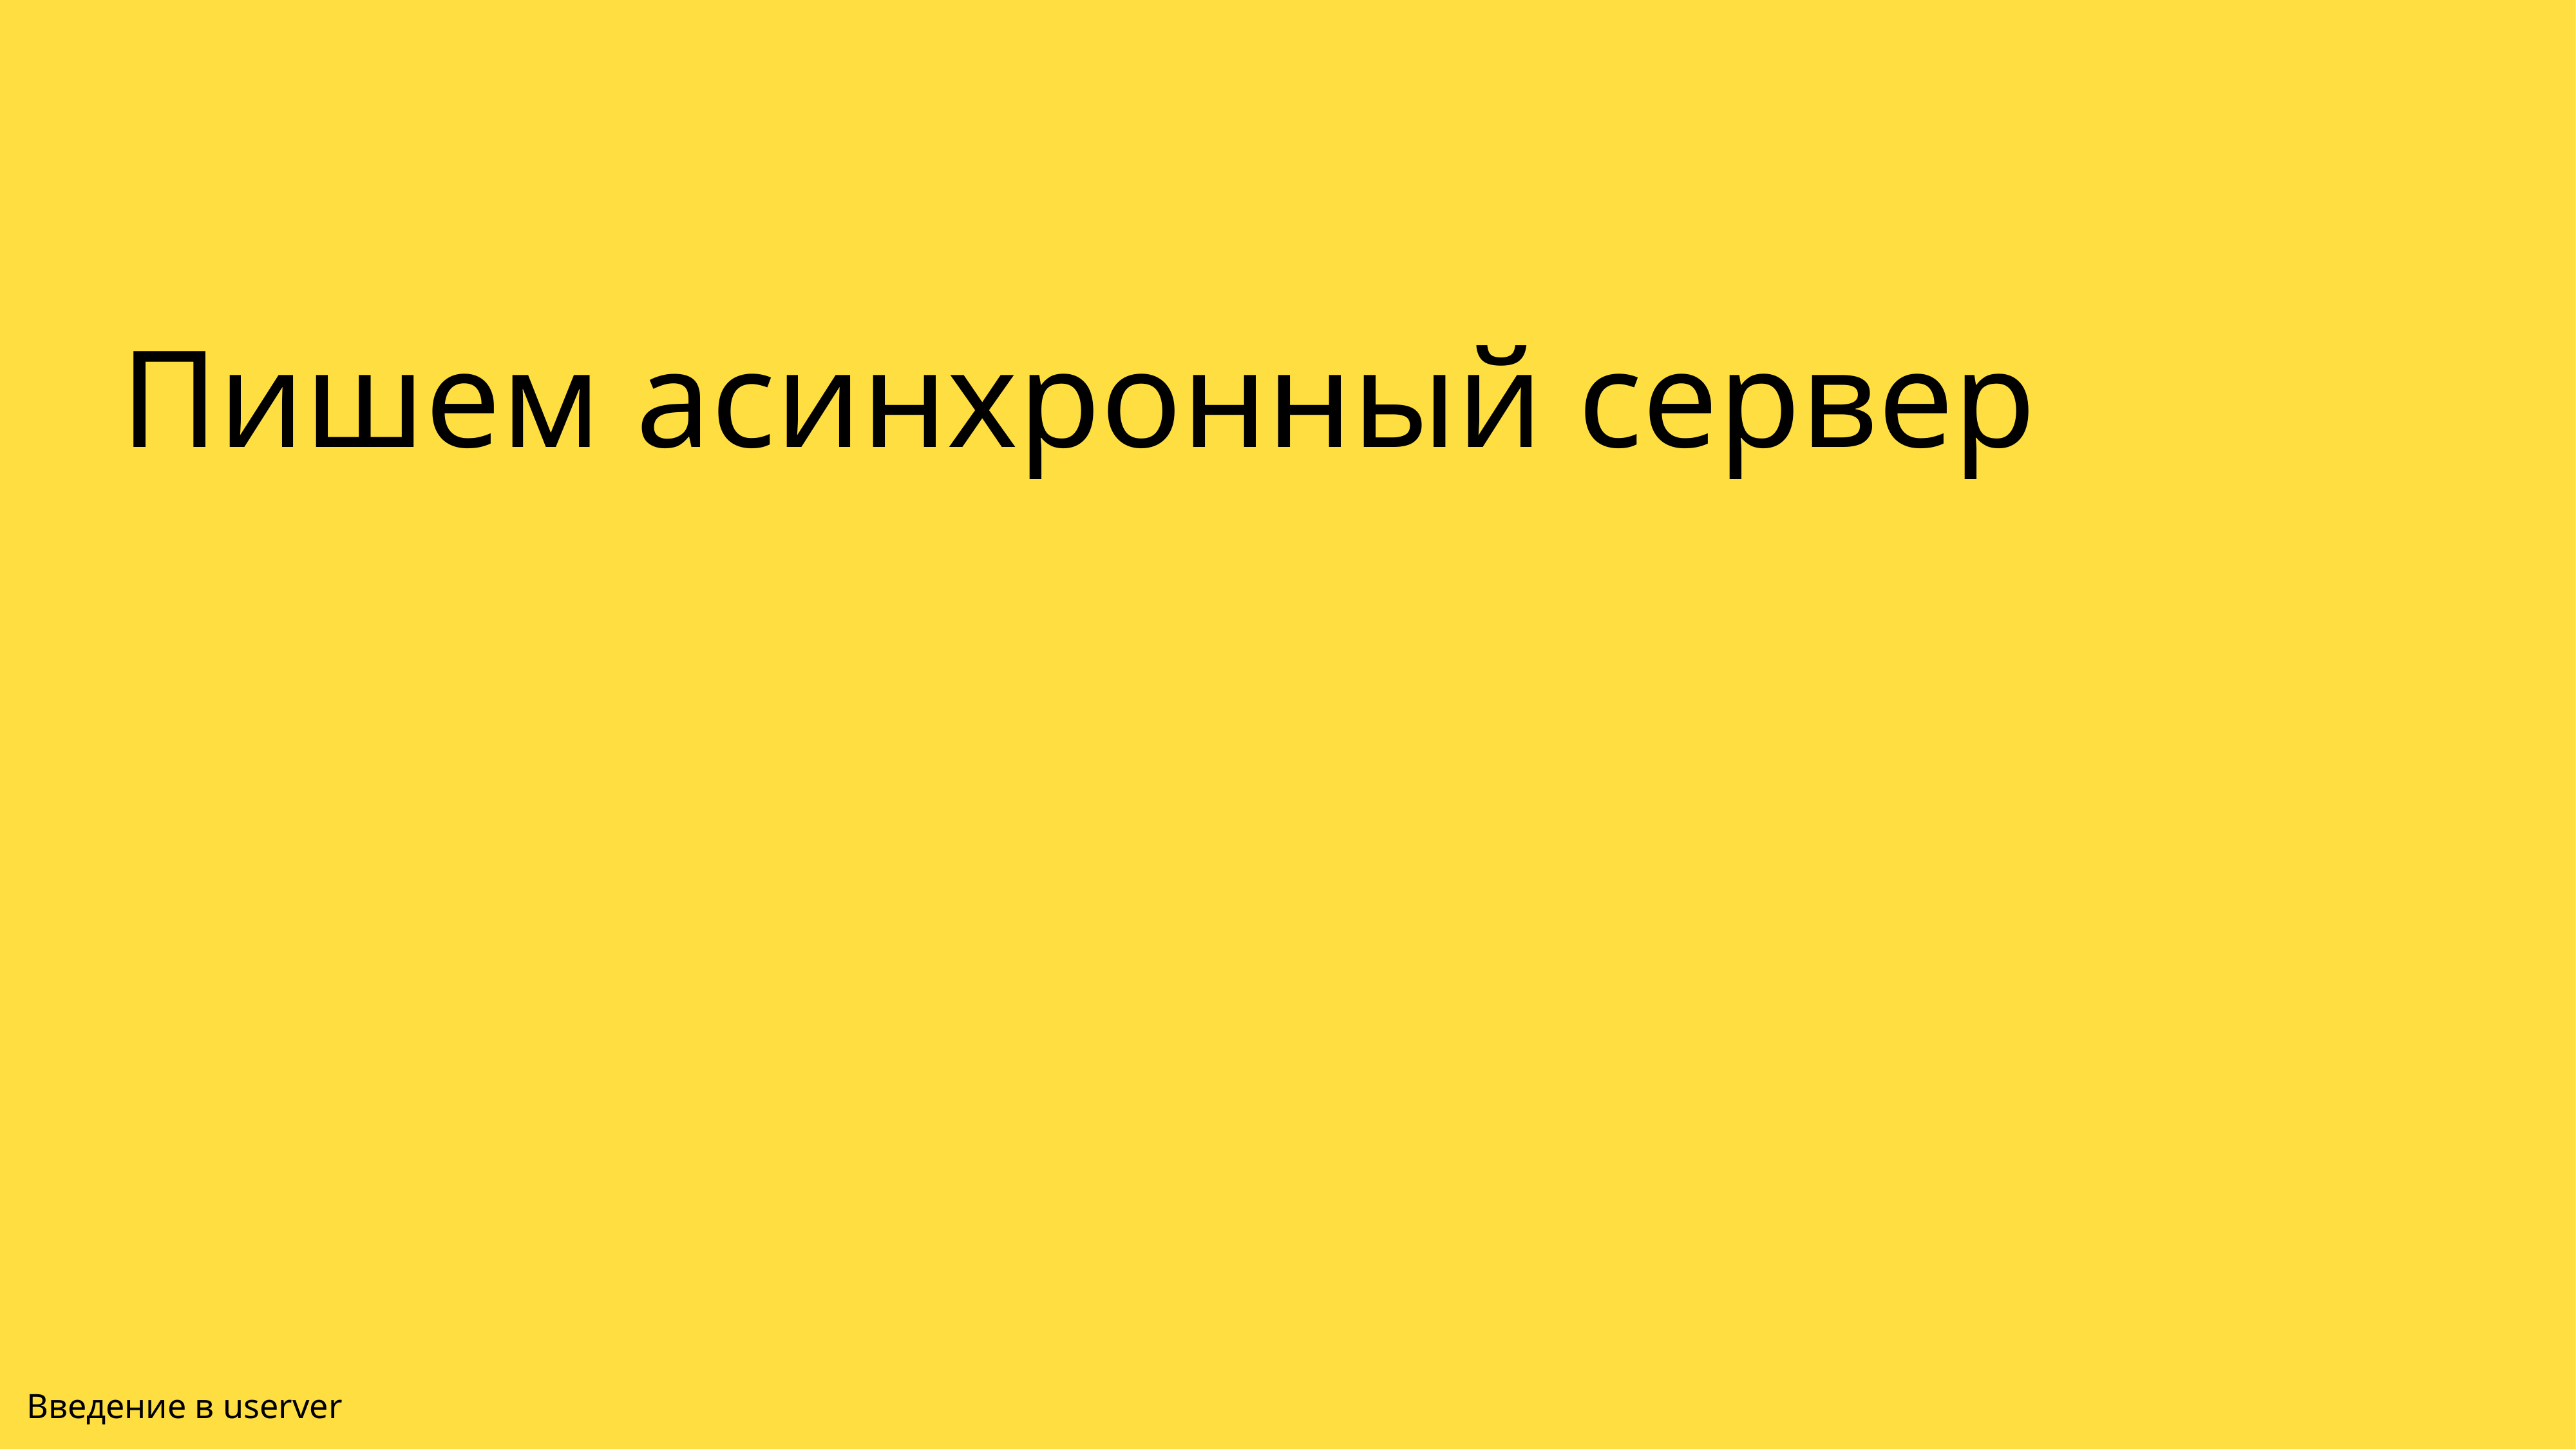

# Пишем асинхронный сервер
Введение в userver